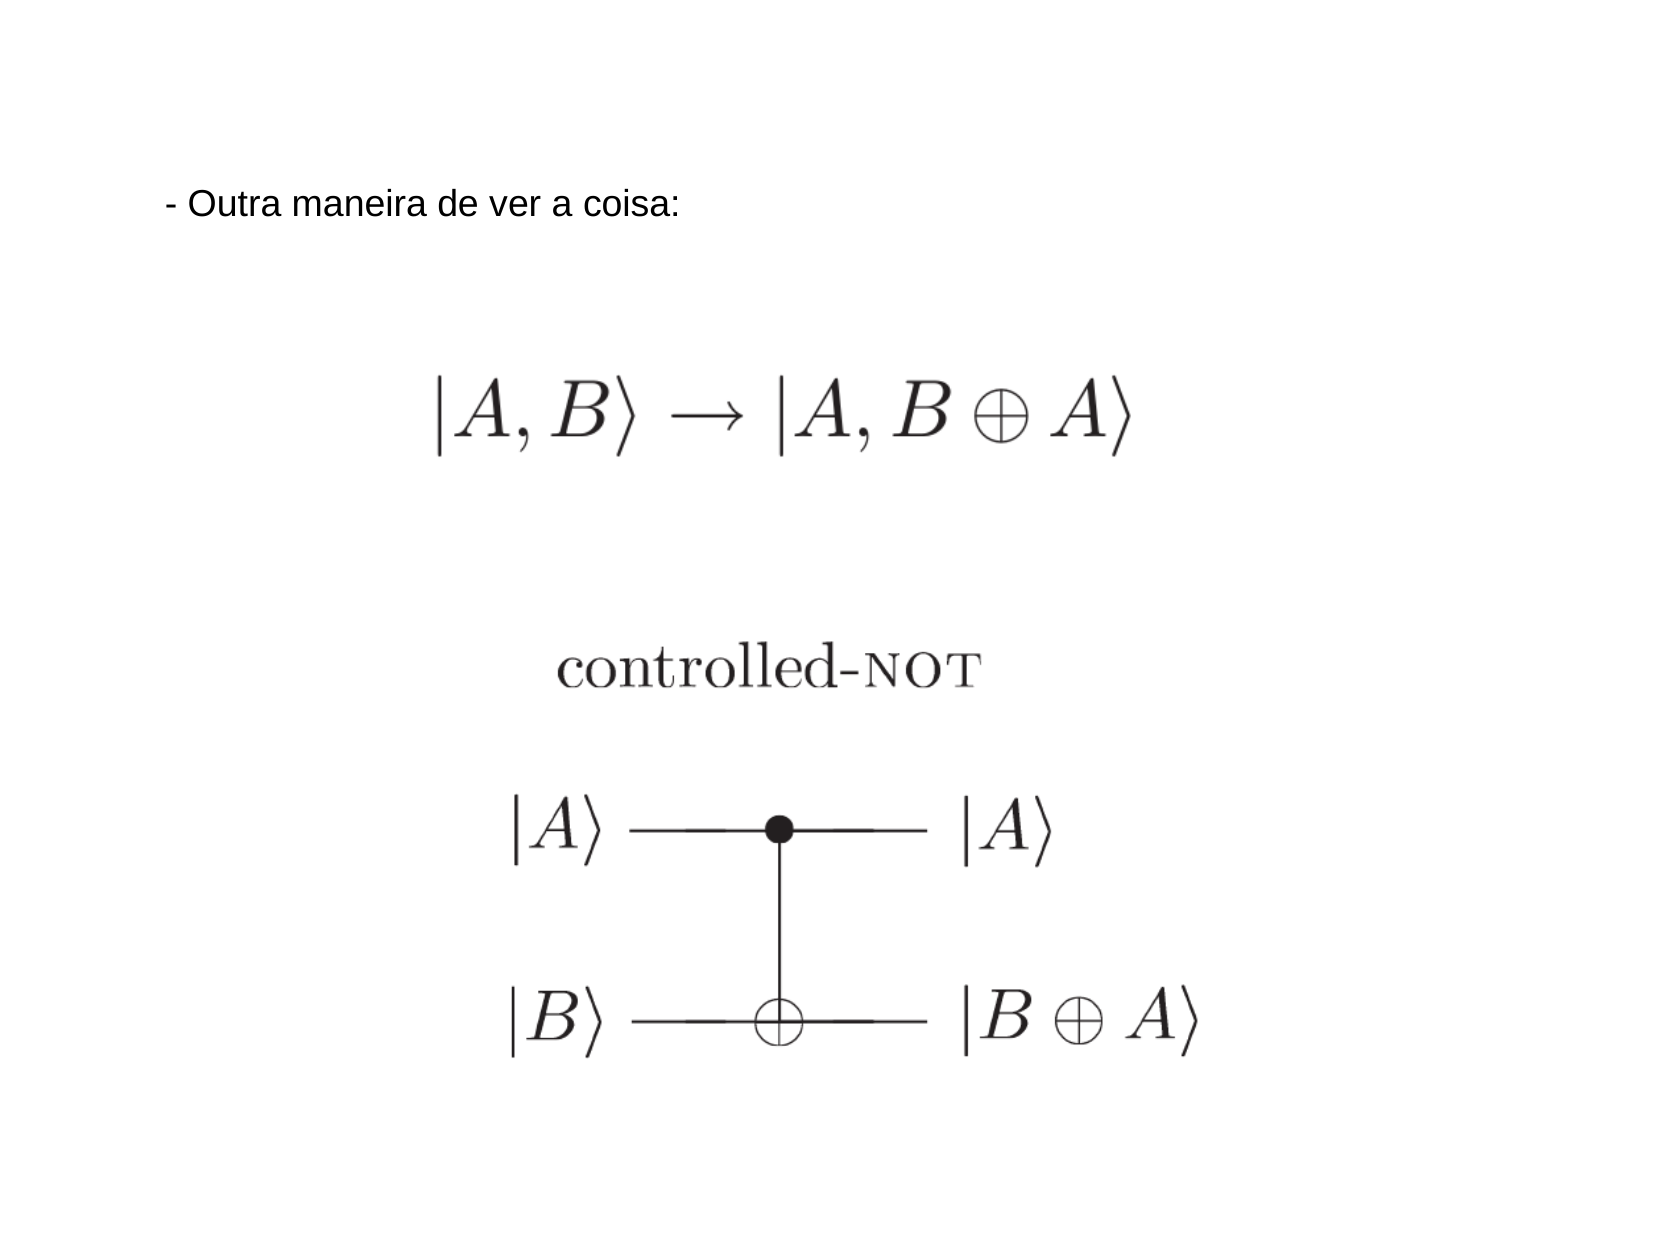

- Outra maneira de ver a coisa: